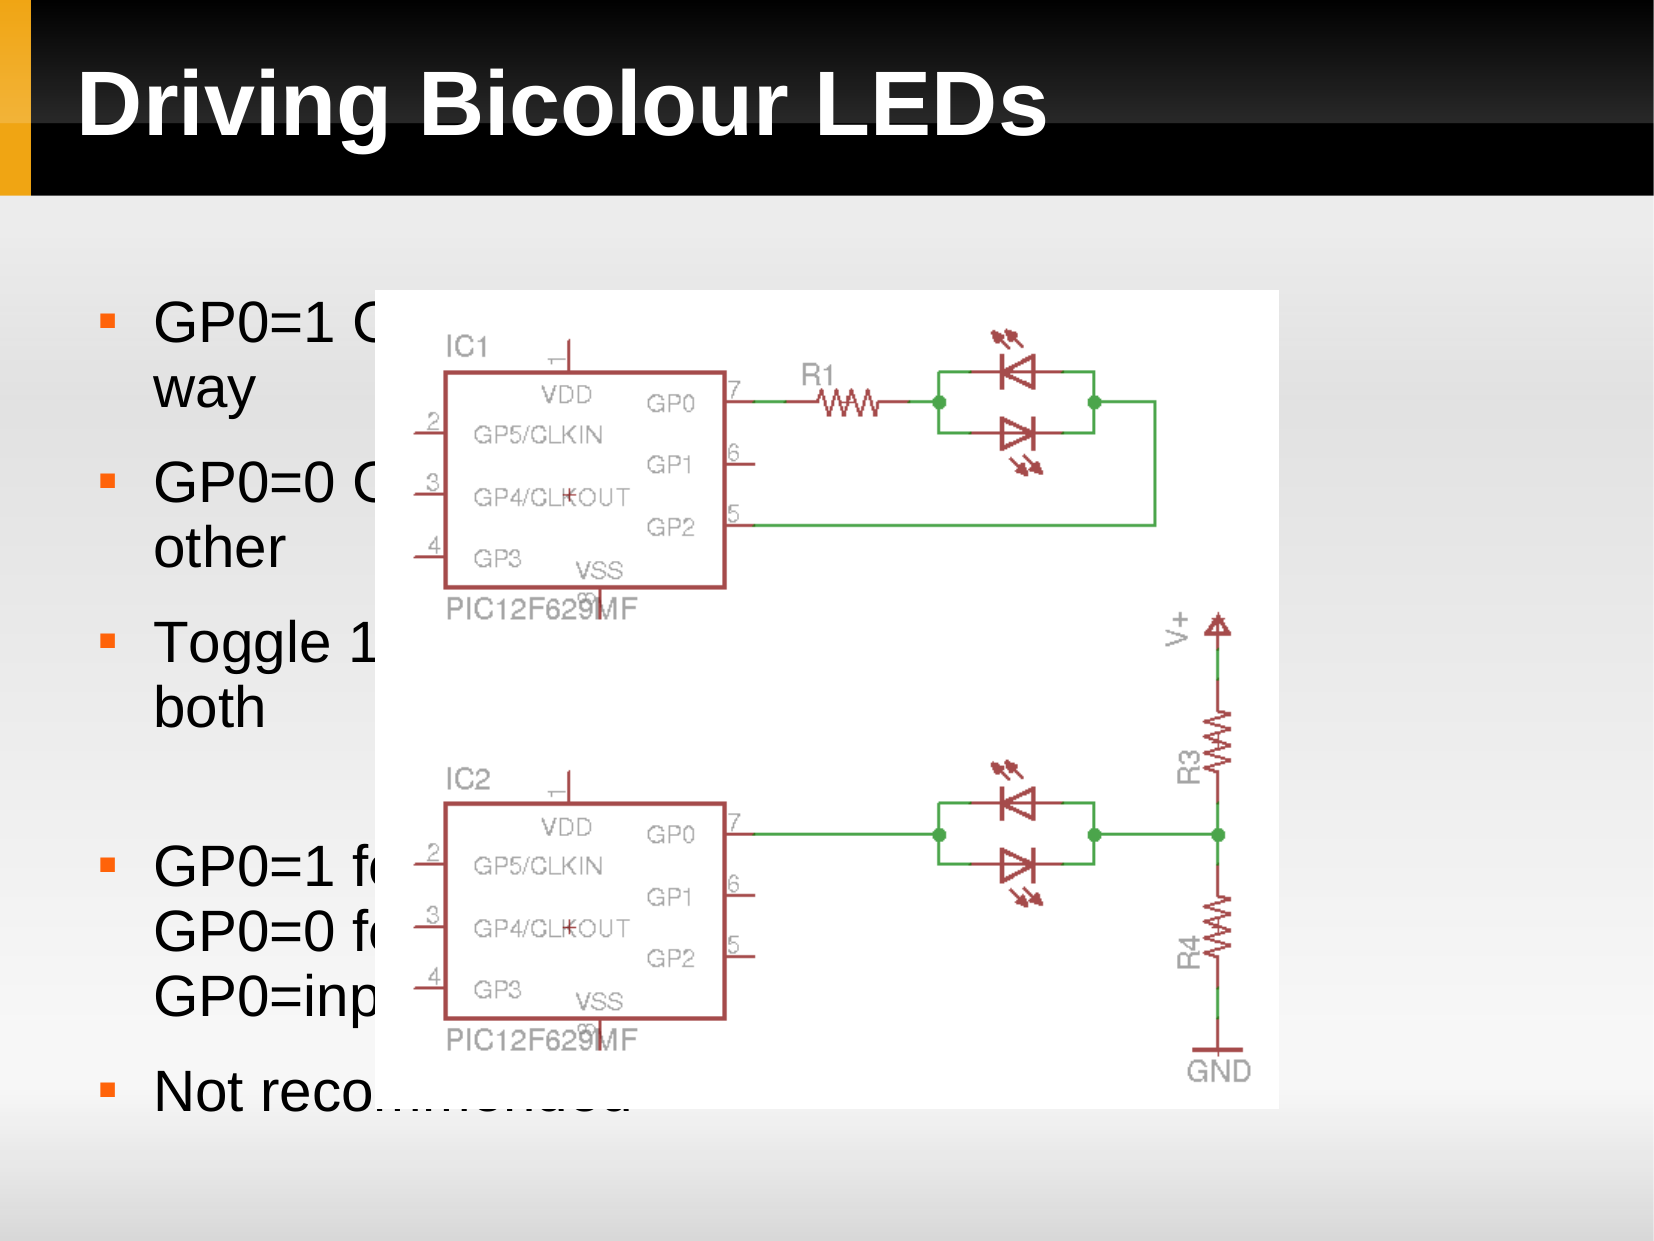

# Driving Bicolour LEDs
GP0=1 GP2=0 lights one way
GP0=0 GP2=1 lights the other
Toggle 10/01 to light both
GP0=1 for one way, GP0=0 for the other, GP0=input for off
Not recommended